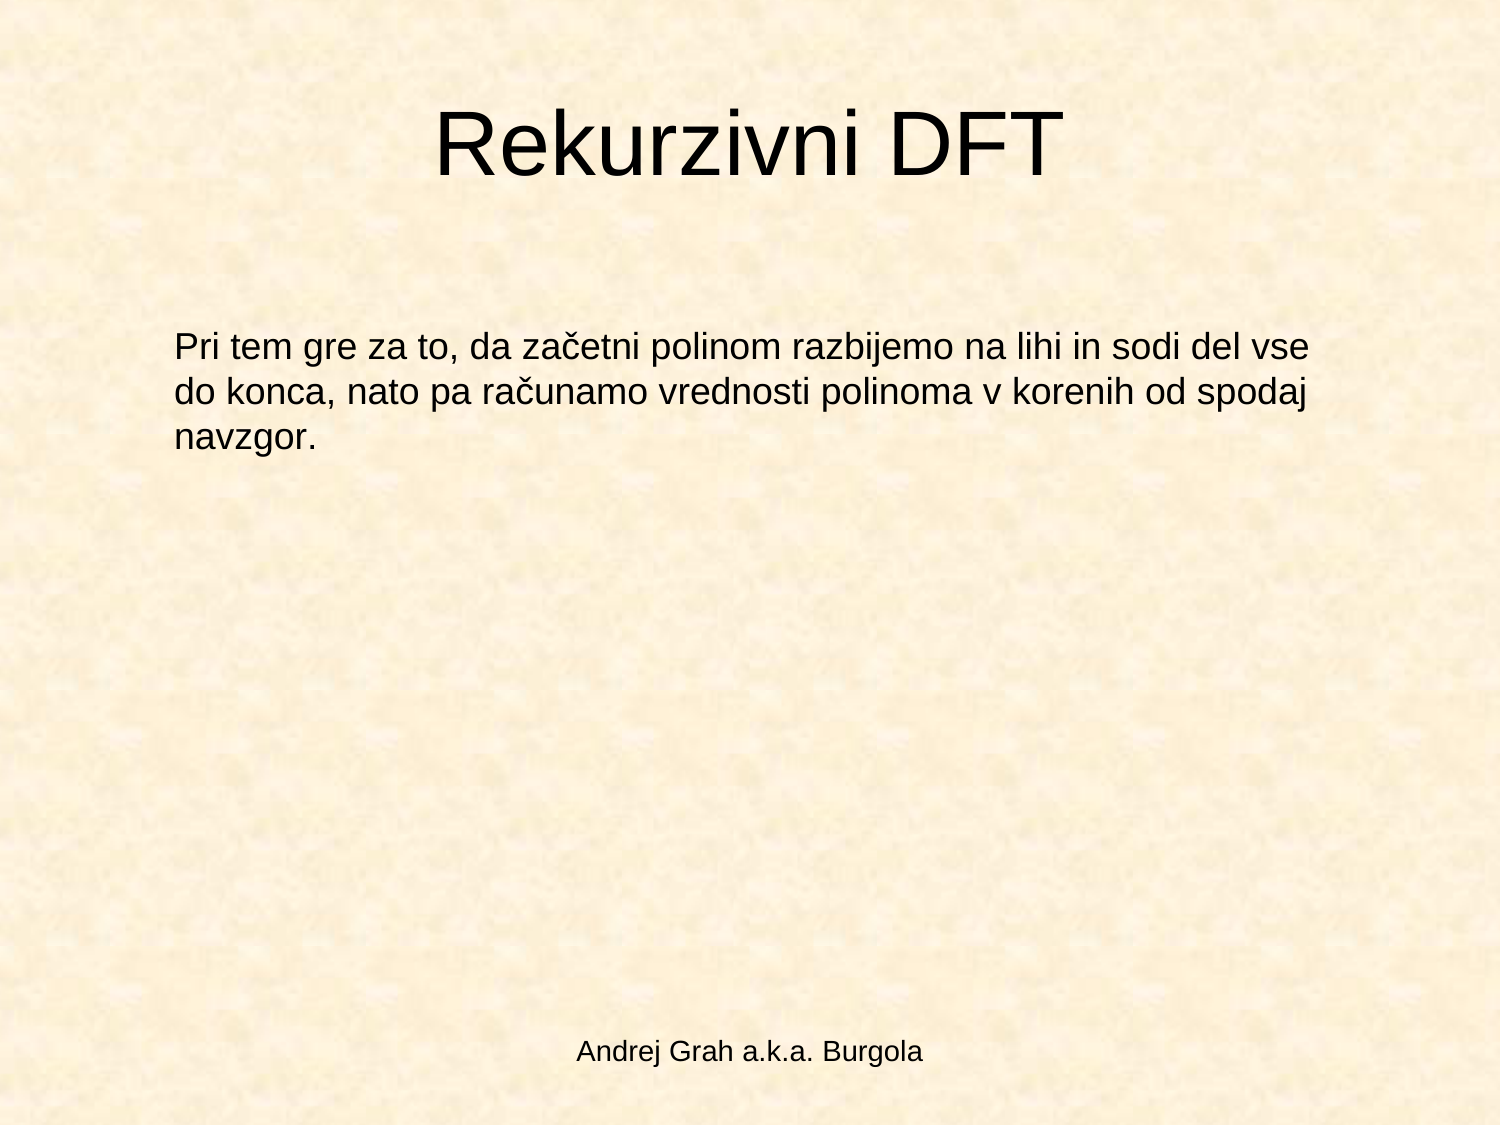

# Rekurzivni DFT
Pri tem gre za to, da začetni polinom razbijemo na lihi in sodi del vse do konca, nato pa računamo vrednosti polinoma v korenih od spodaj navzgor.
Andrej Grah a.k.a. Burgola